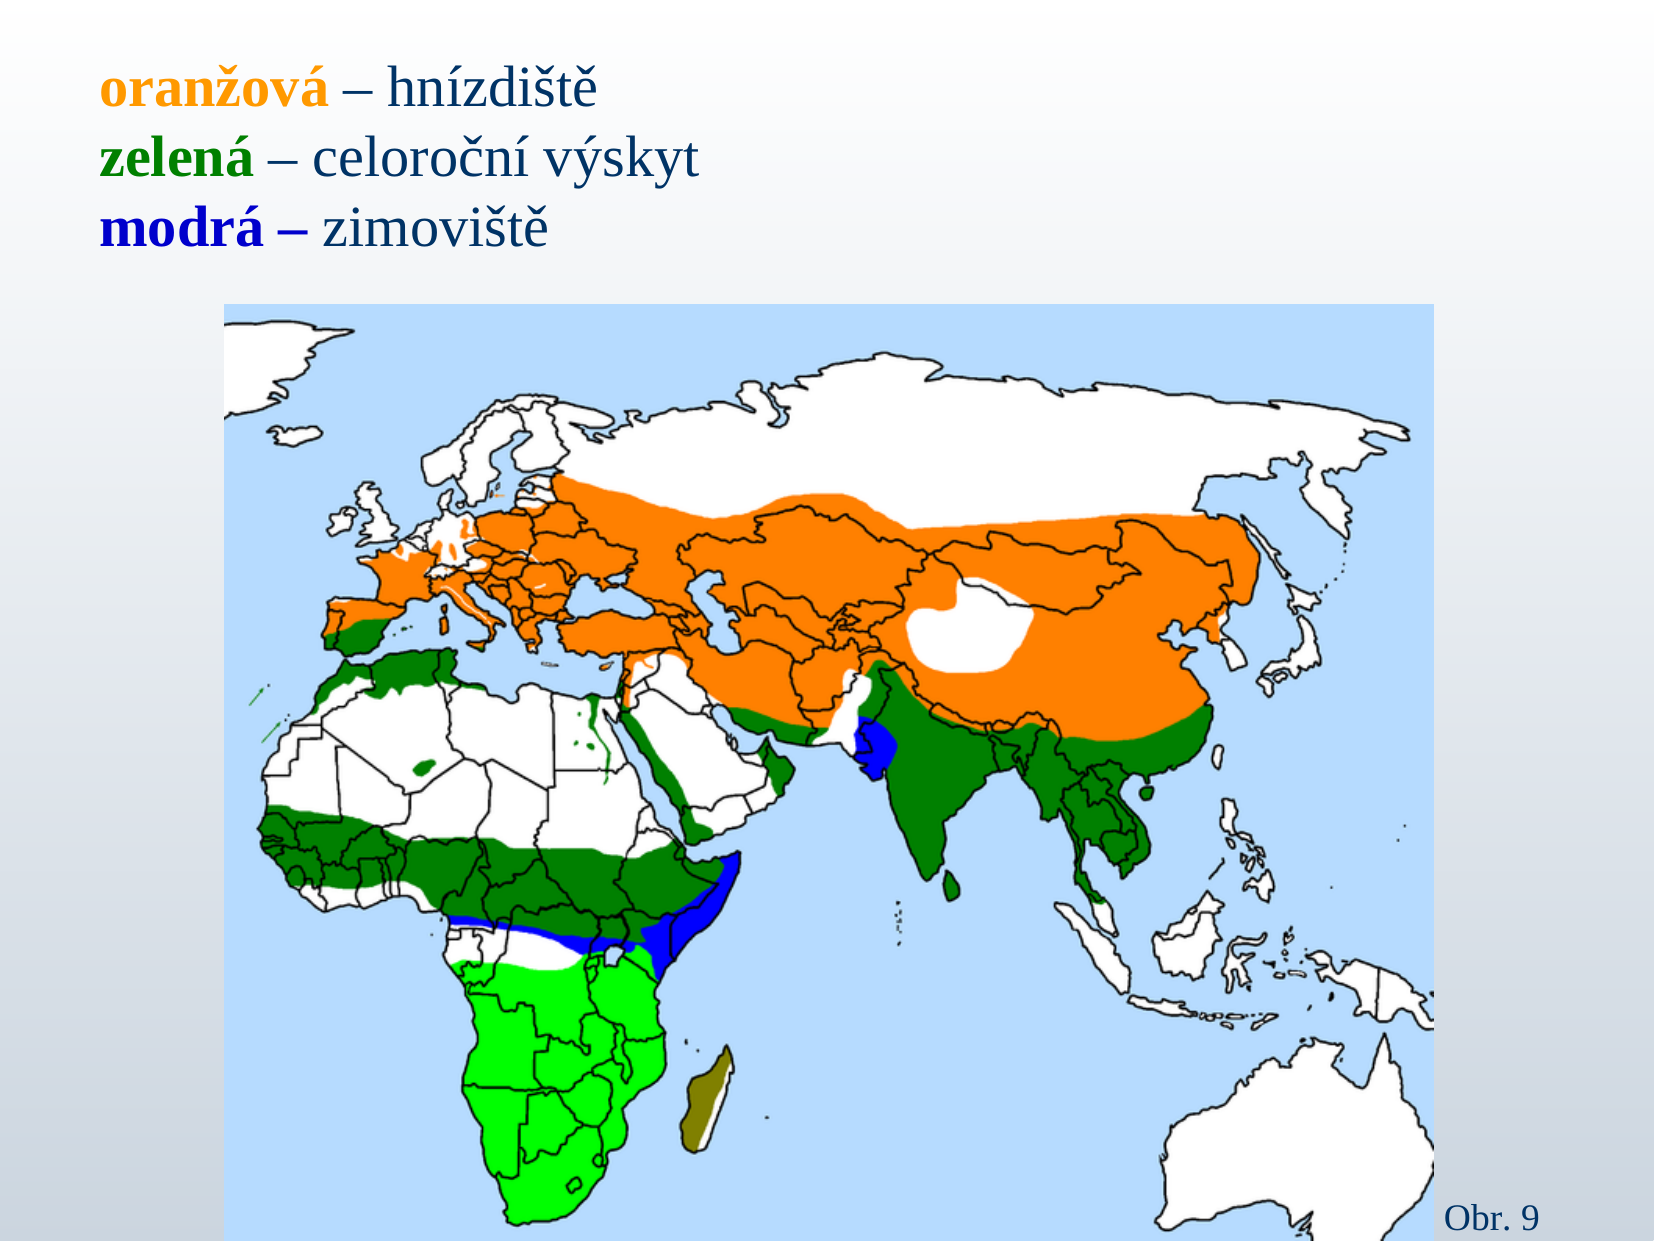

oranžová – hnízdiště
zelená – celoroční výskyt
modrá – zimoviště
Obr. 9